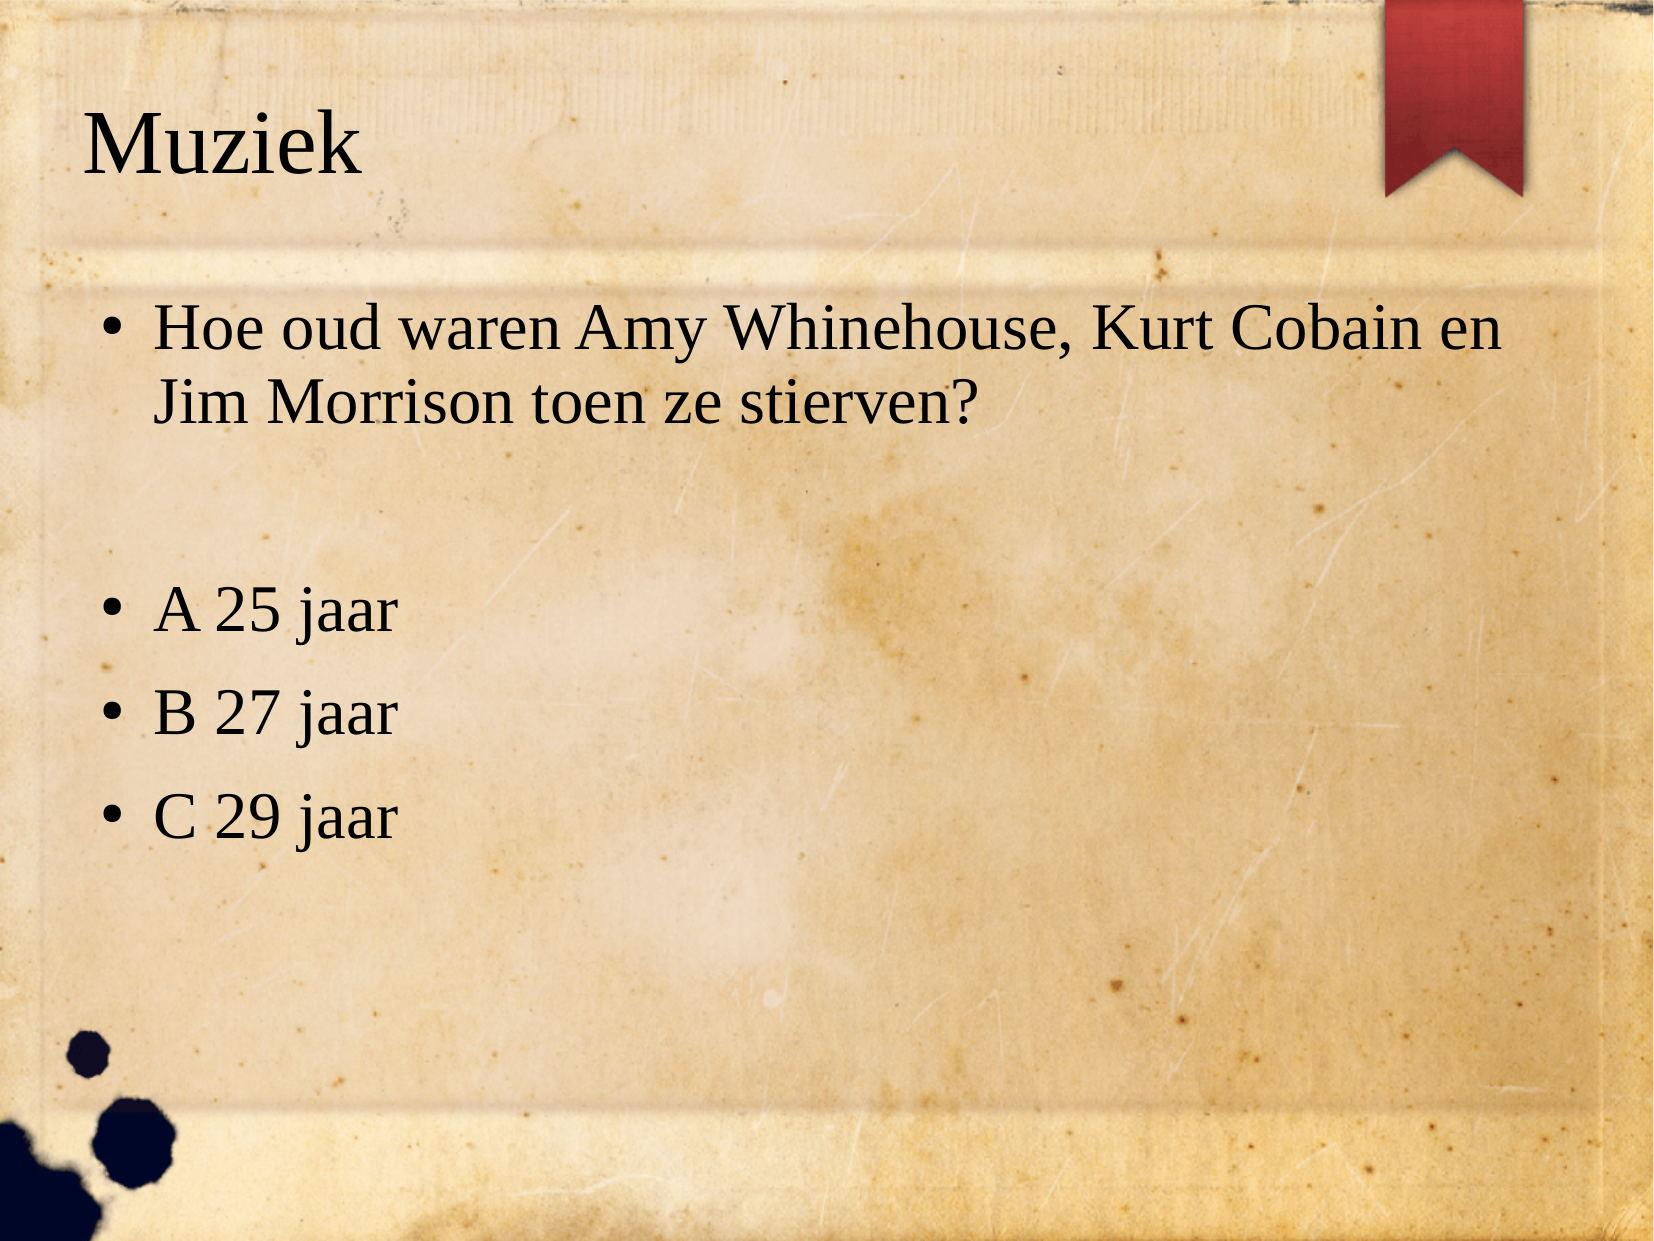

# Muziek
Hoe oud waren Amy Whinehouse, Kurt Cobain en Jim Morrison toen ze stierven?
A 25 jaar
B 27 jaar
C 29 jaar